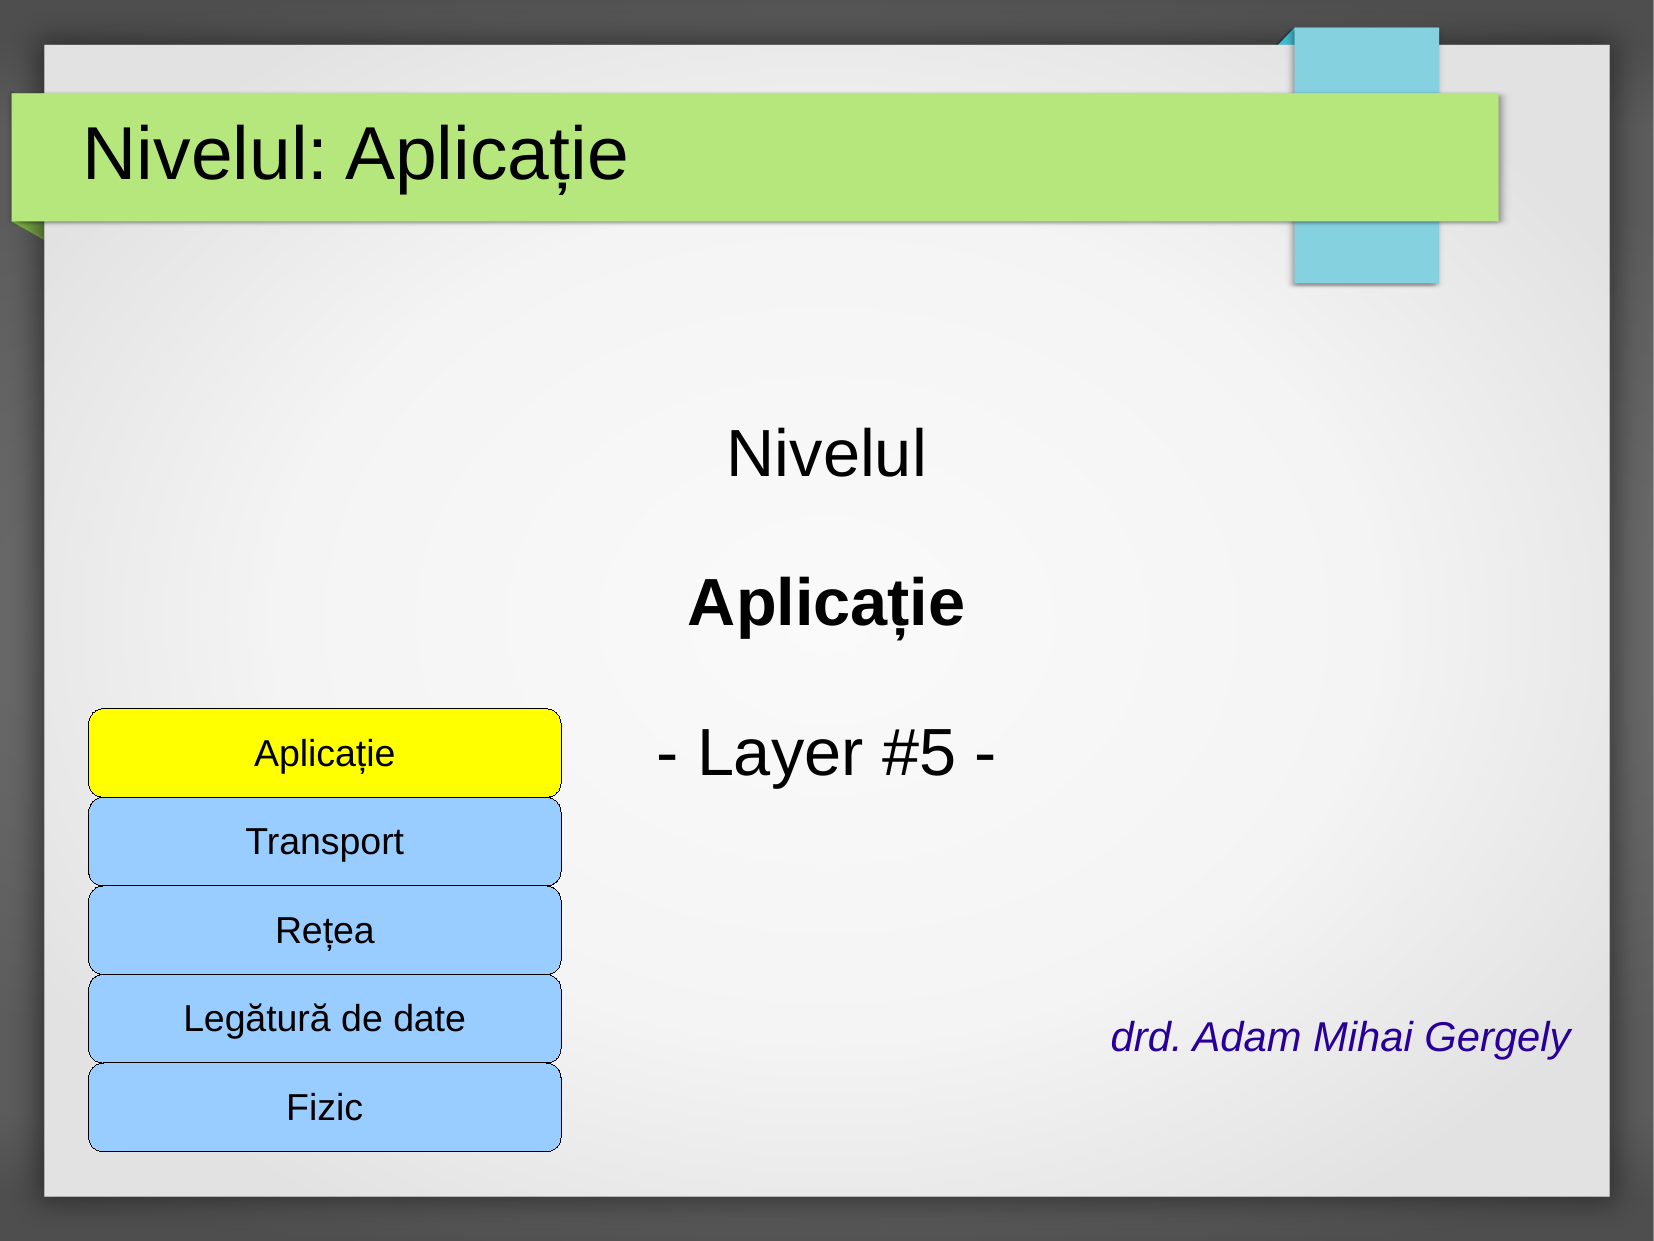

# Nivelul: Aplicație
Nivelul
Aplicație
- Layer #5 -
drd. Adam Mihai Gergely
Aplicație
Transport
Rețea
Legătură de date
Fizic